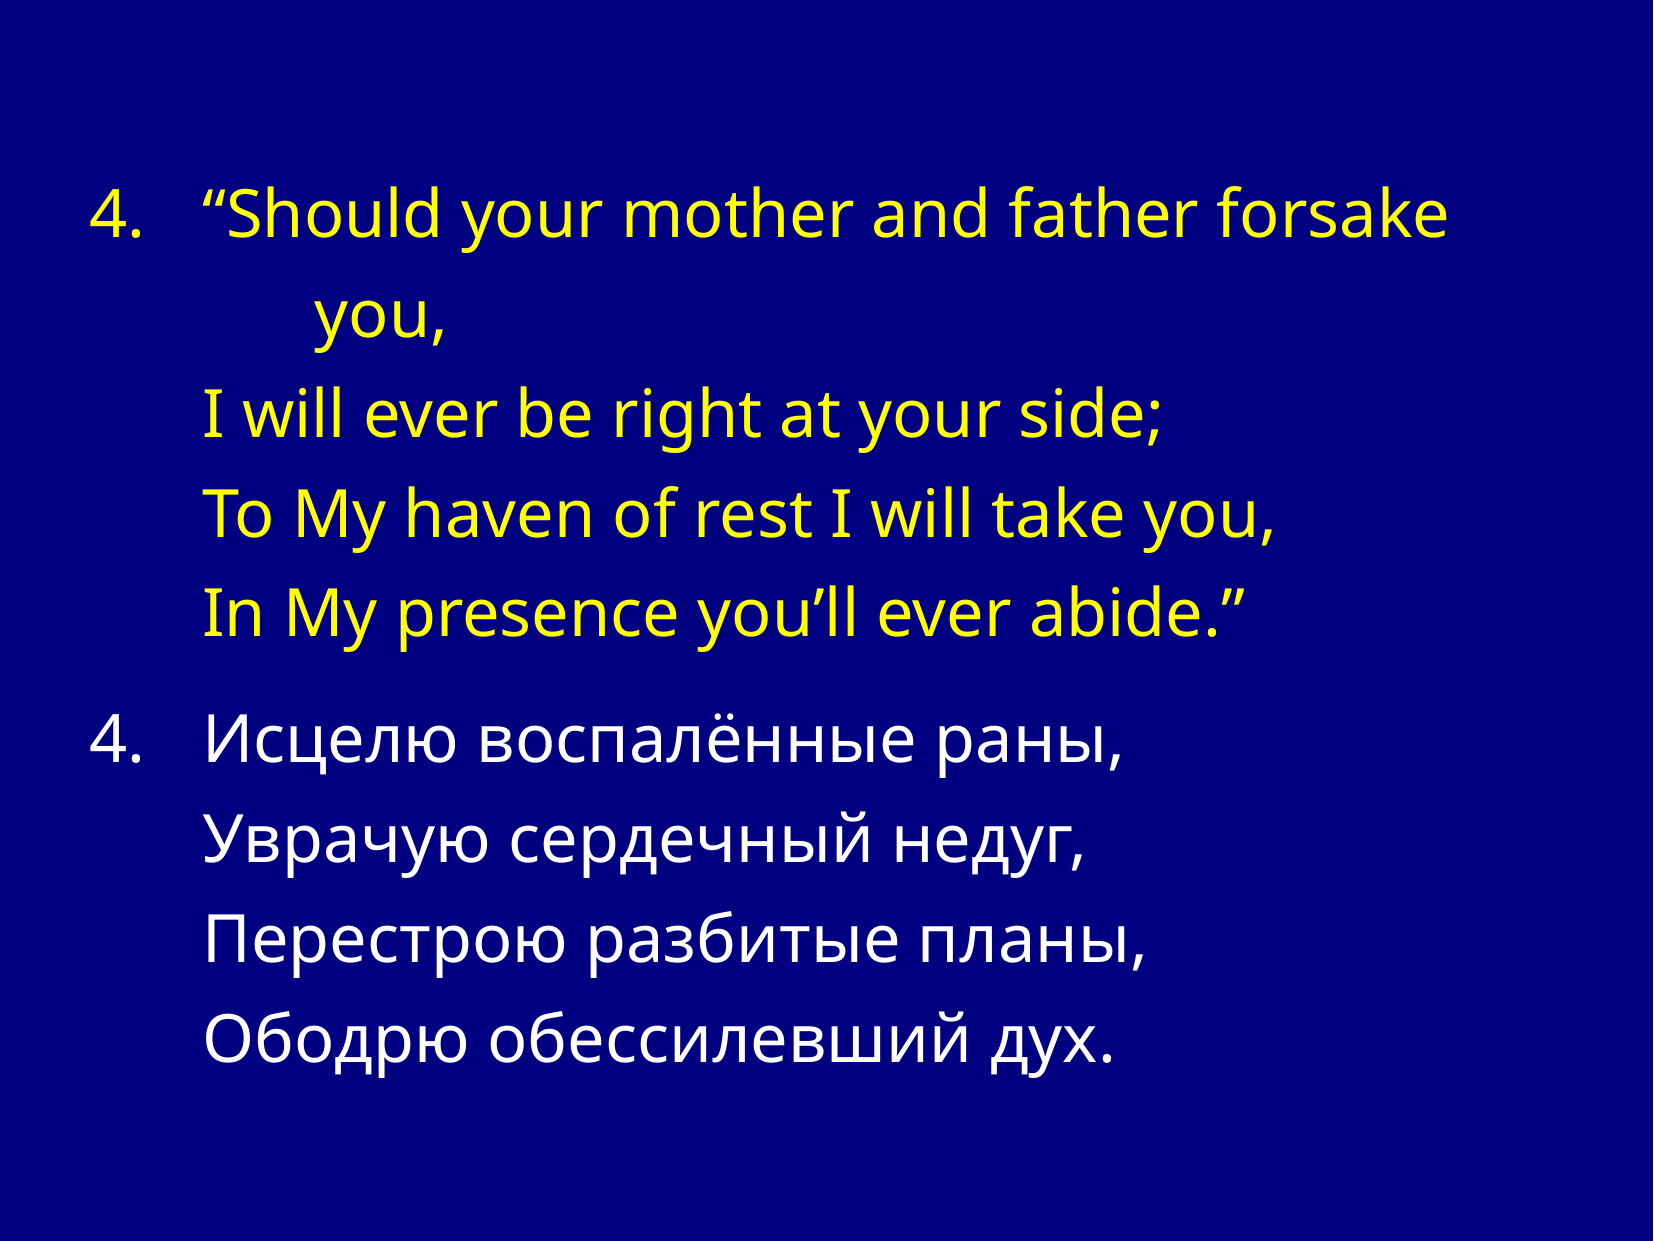

4.	“Should your mother and father forsake
		you,
	I will ever be right at your side;
	To My haven of rest I will take you,
	In My presence you’ll ever abide.”
4.	Исцелю воспалённые раны,
	Уврачую сердечный недуг,
	Перестрою разбитые планы,
	Ободрю обессилевший дух.